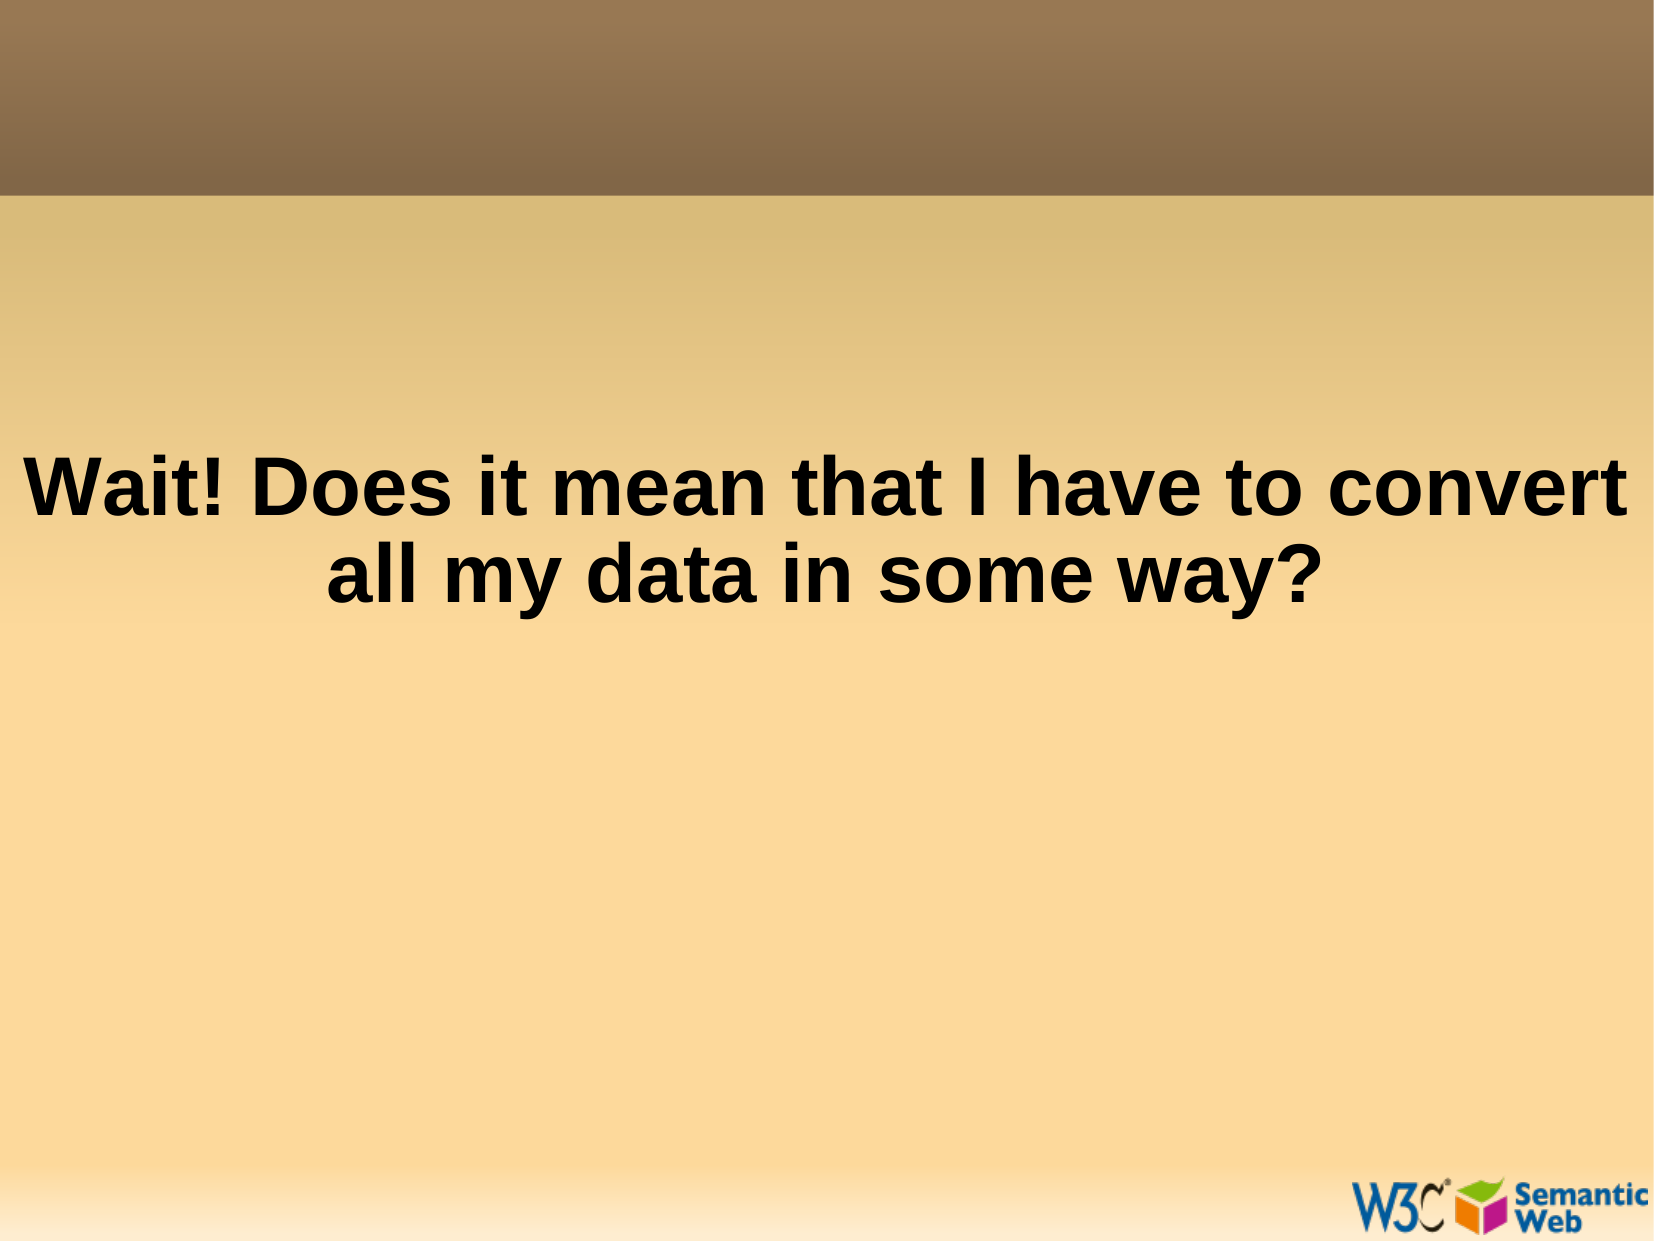

# Wait! Does it mean that I have to convert all my data in some way?